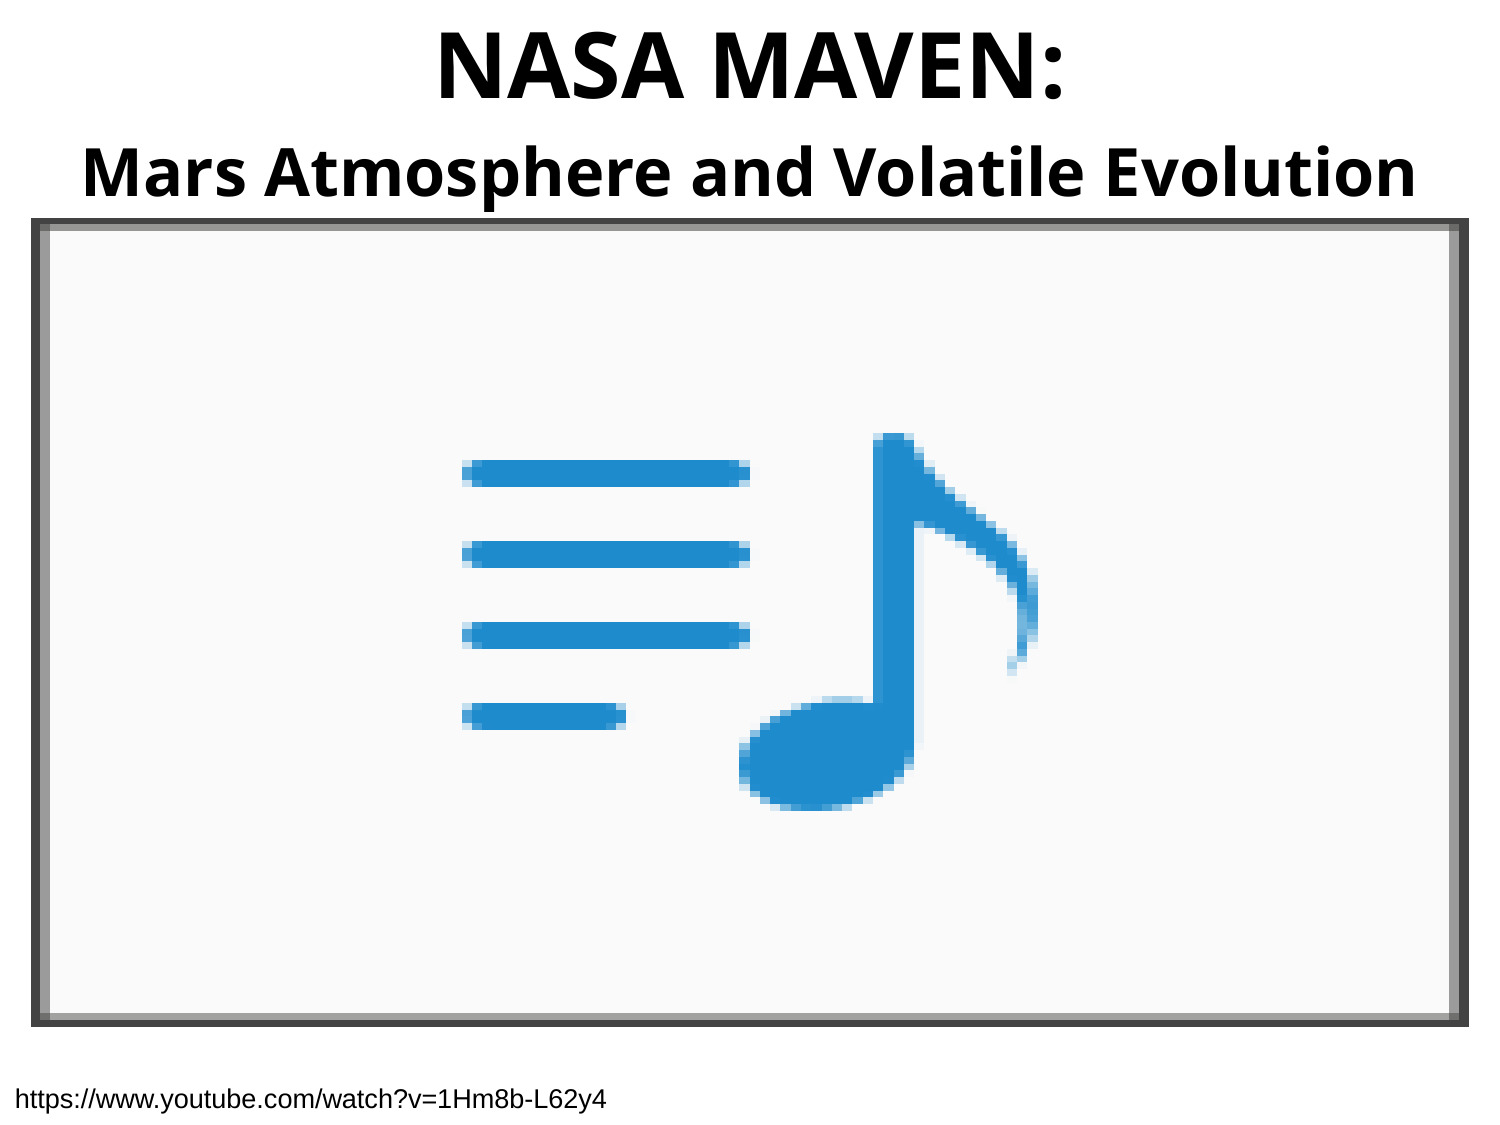

# NASA MAVEN: Mars Atmosphere and Volatile Evolution
https://www.youtube.com/watch?v=1Hm8b-L62y4